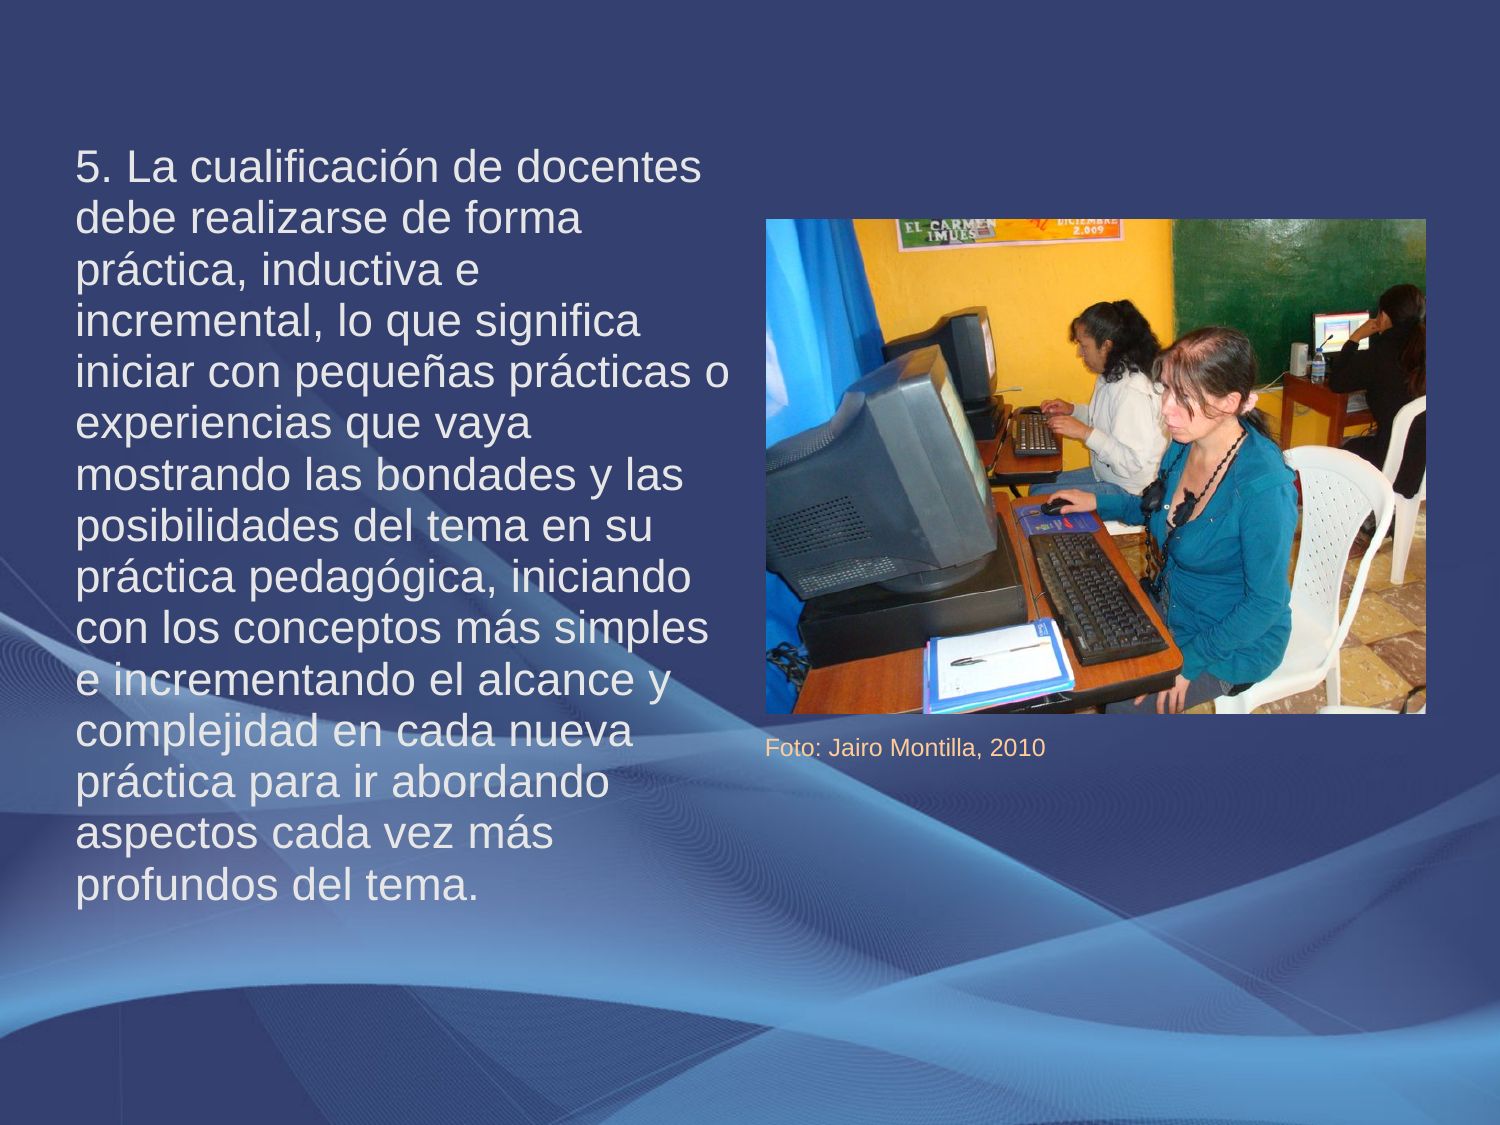

# 5. La cualificación de docentes debe realizarse de forma práctica, inductiva e incremental, lo que significa iniciar con pequeñas prácticas o experiencias que vaya mostrando las bondades y las posibilidades del tema en su práctica pedagógica, iniciando con los conceptos más simples e incrementando el alcance y complejidad en cada nueva práctica para ir abordando aspectos cada vez más profundos del tema.
Foto: Jairo Montilla, 2010